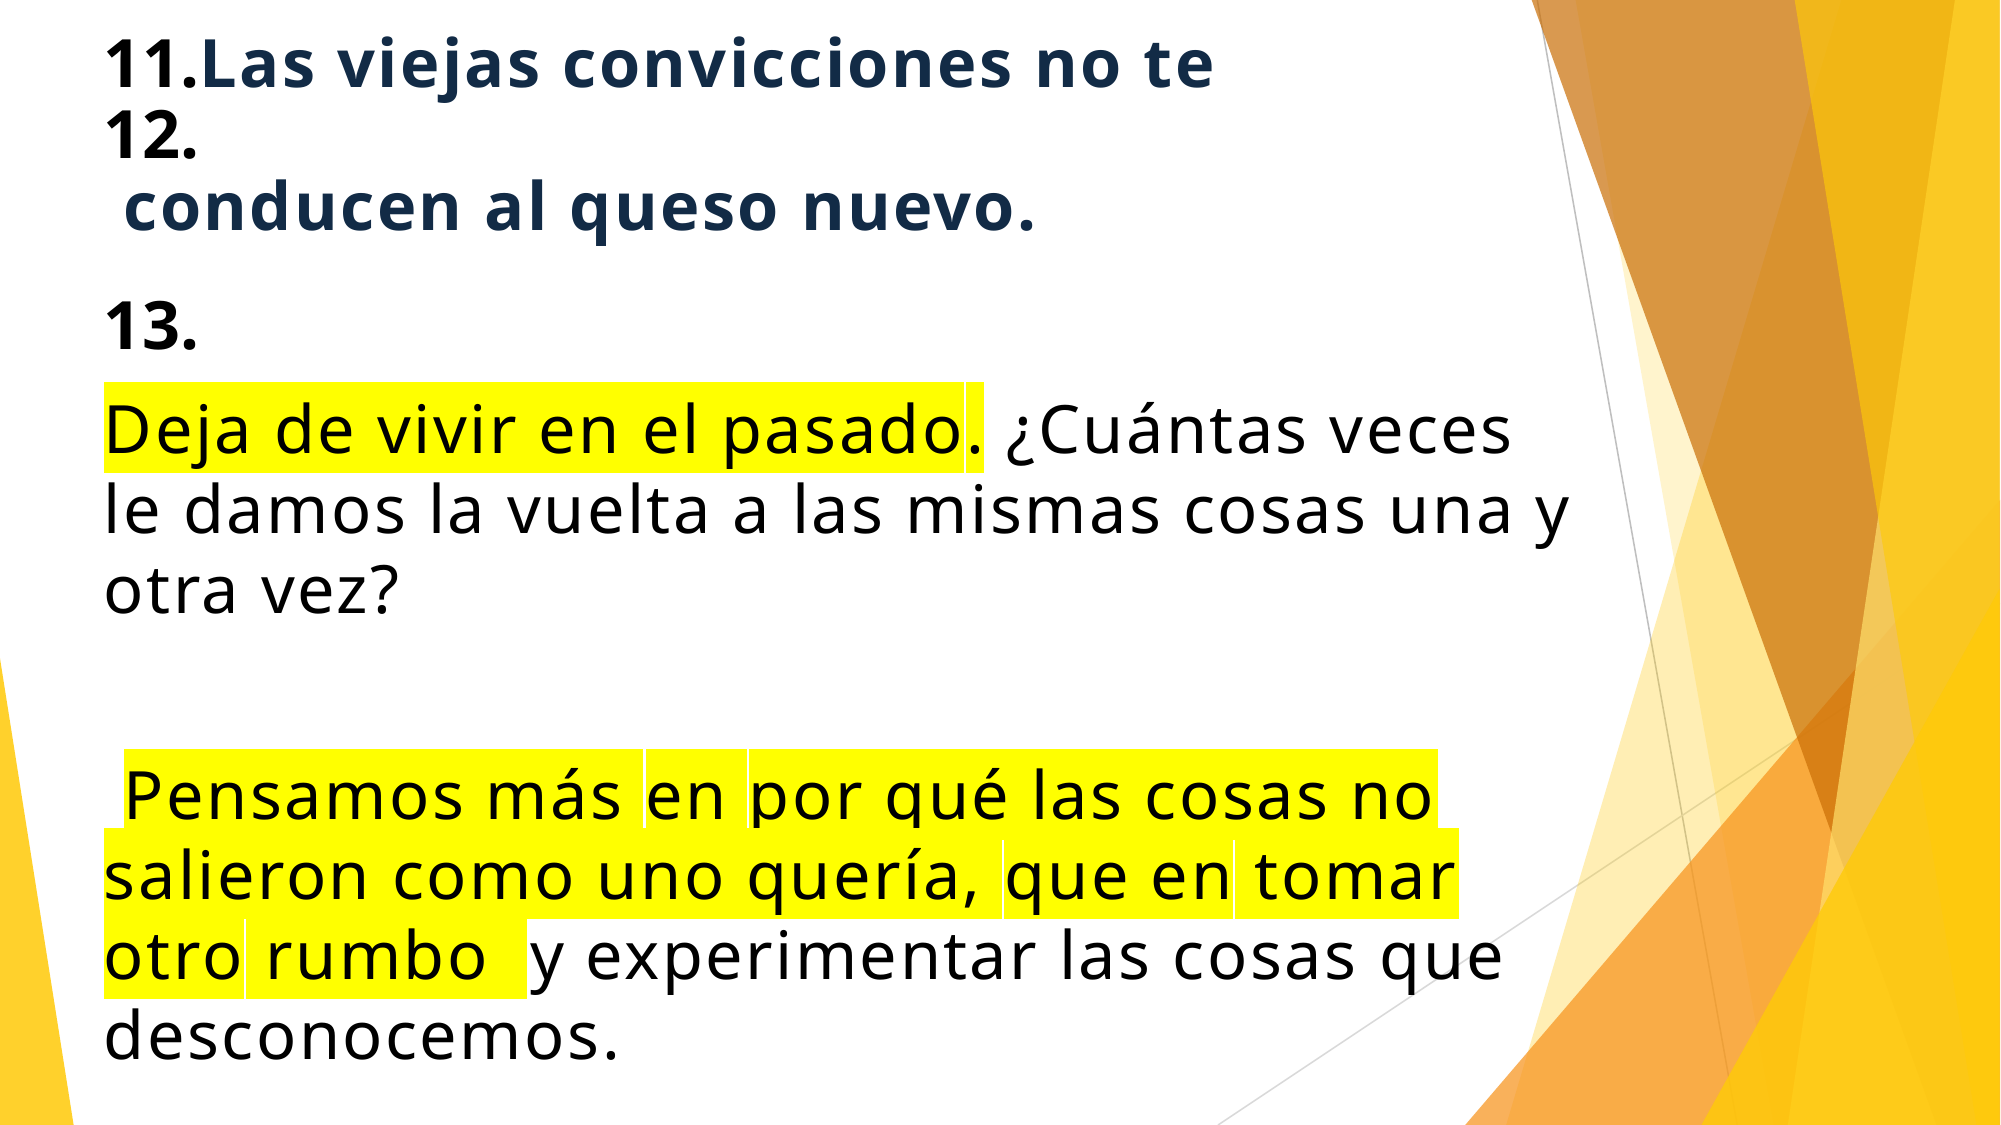

Las viejas convicciones no te
 conducen al queso nuevo.
Deja de vivir en el pasado. ¿Cuántas veces le damos la vuelta a las mismas cosas una y otra vez?
 Pensamos más en por qué las cosas no salieron como uno quería, que en tomar otro rumbo y experimentar las cosas que desconocemos.